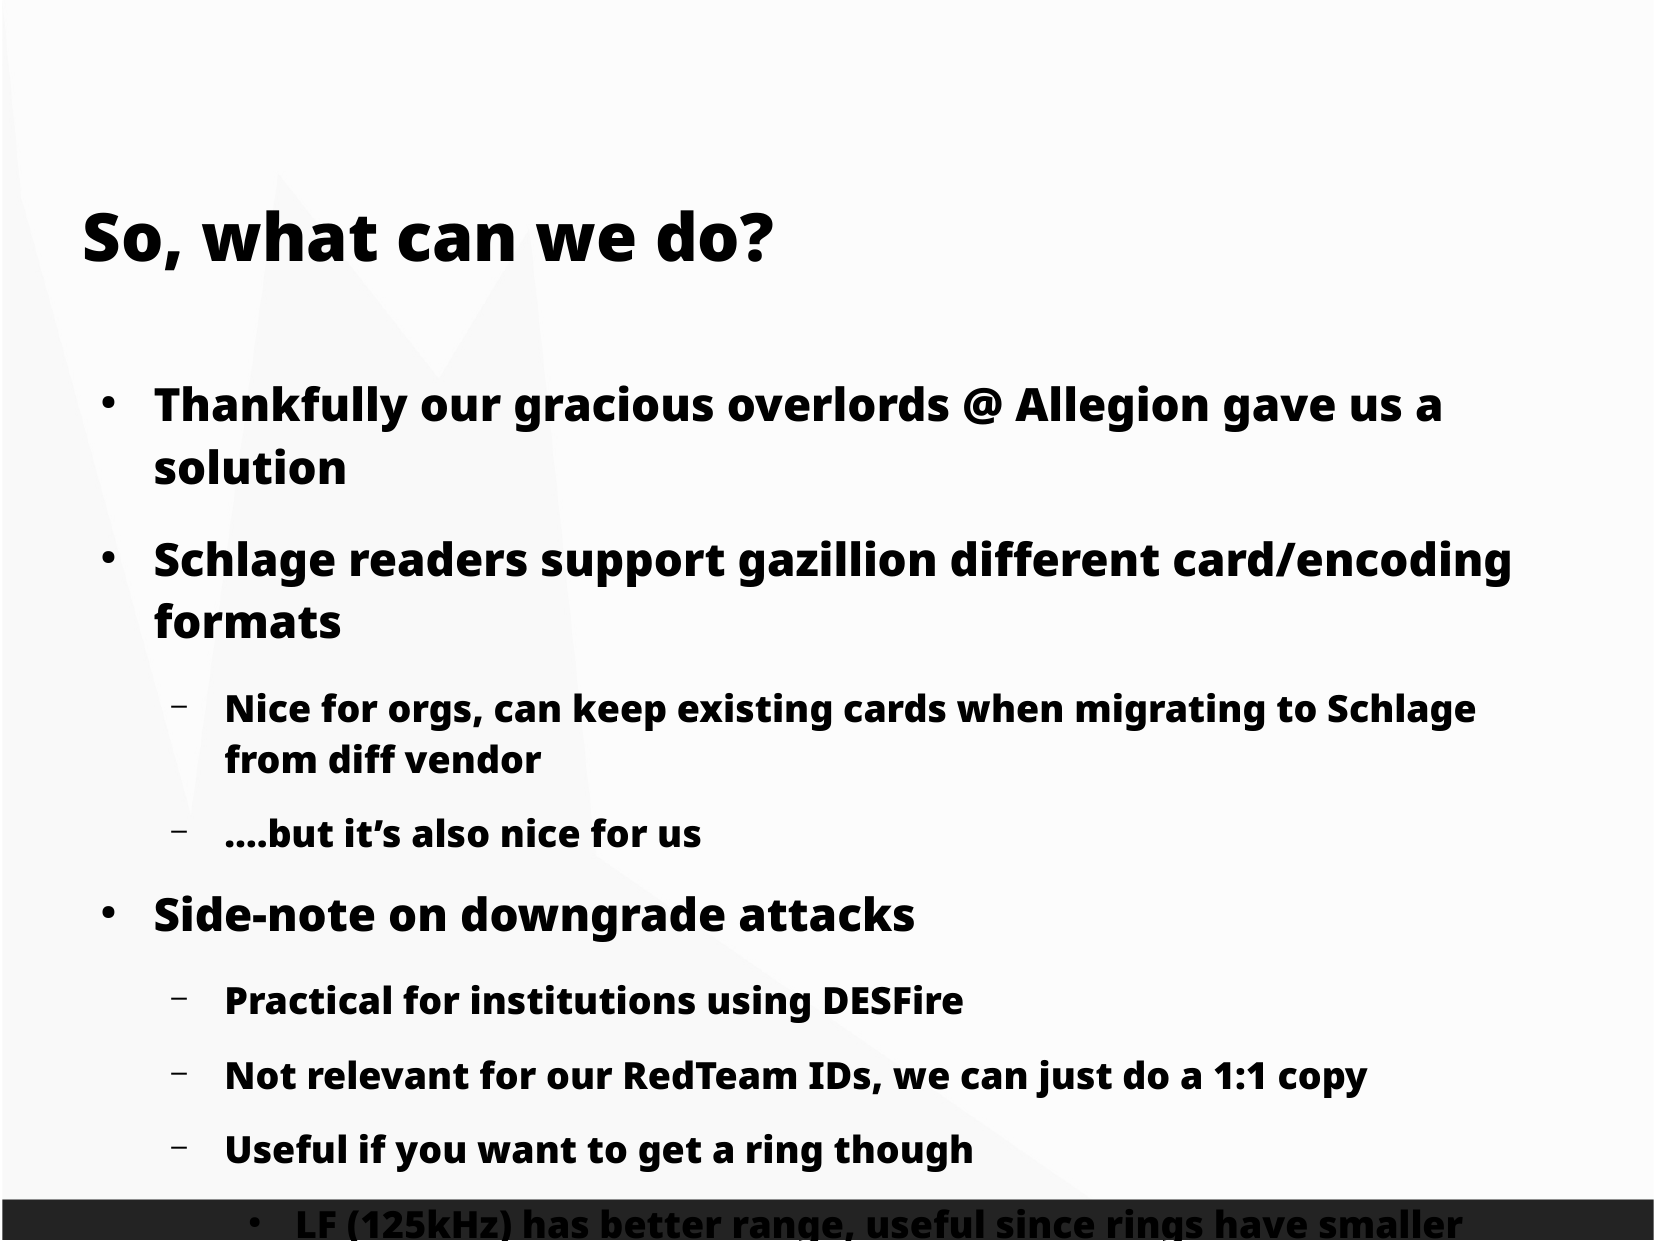

# So, what can we do?
Thankfully our gracious overlords @ Allegion gave us a solution
Schlage readers support gazillion different card/encoding formats
Nice for orgs, can keep existing cards when migrating to Schlage from diff vendor
….but it’s also nice for us
Side-note on downgrade attacks
Practical for institutions using DESFire
Not relevant for our RedTeam IDs, we can just do a 1:1 copy
Useful if you want to get a ring though
LF (125kHz) has better range, useful since rings have smaller antennae
Only works on doors, dining halls and printers require NFC (13.56MHz)